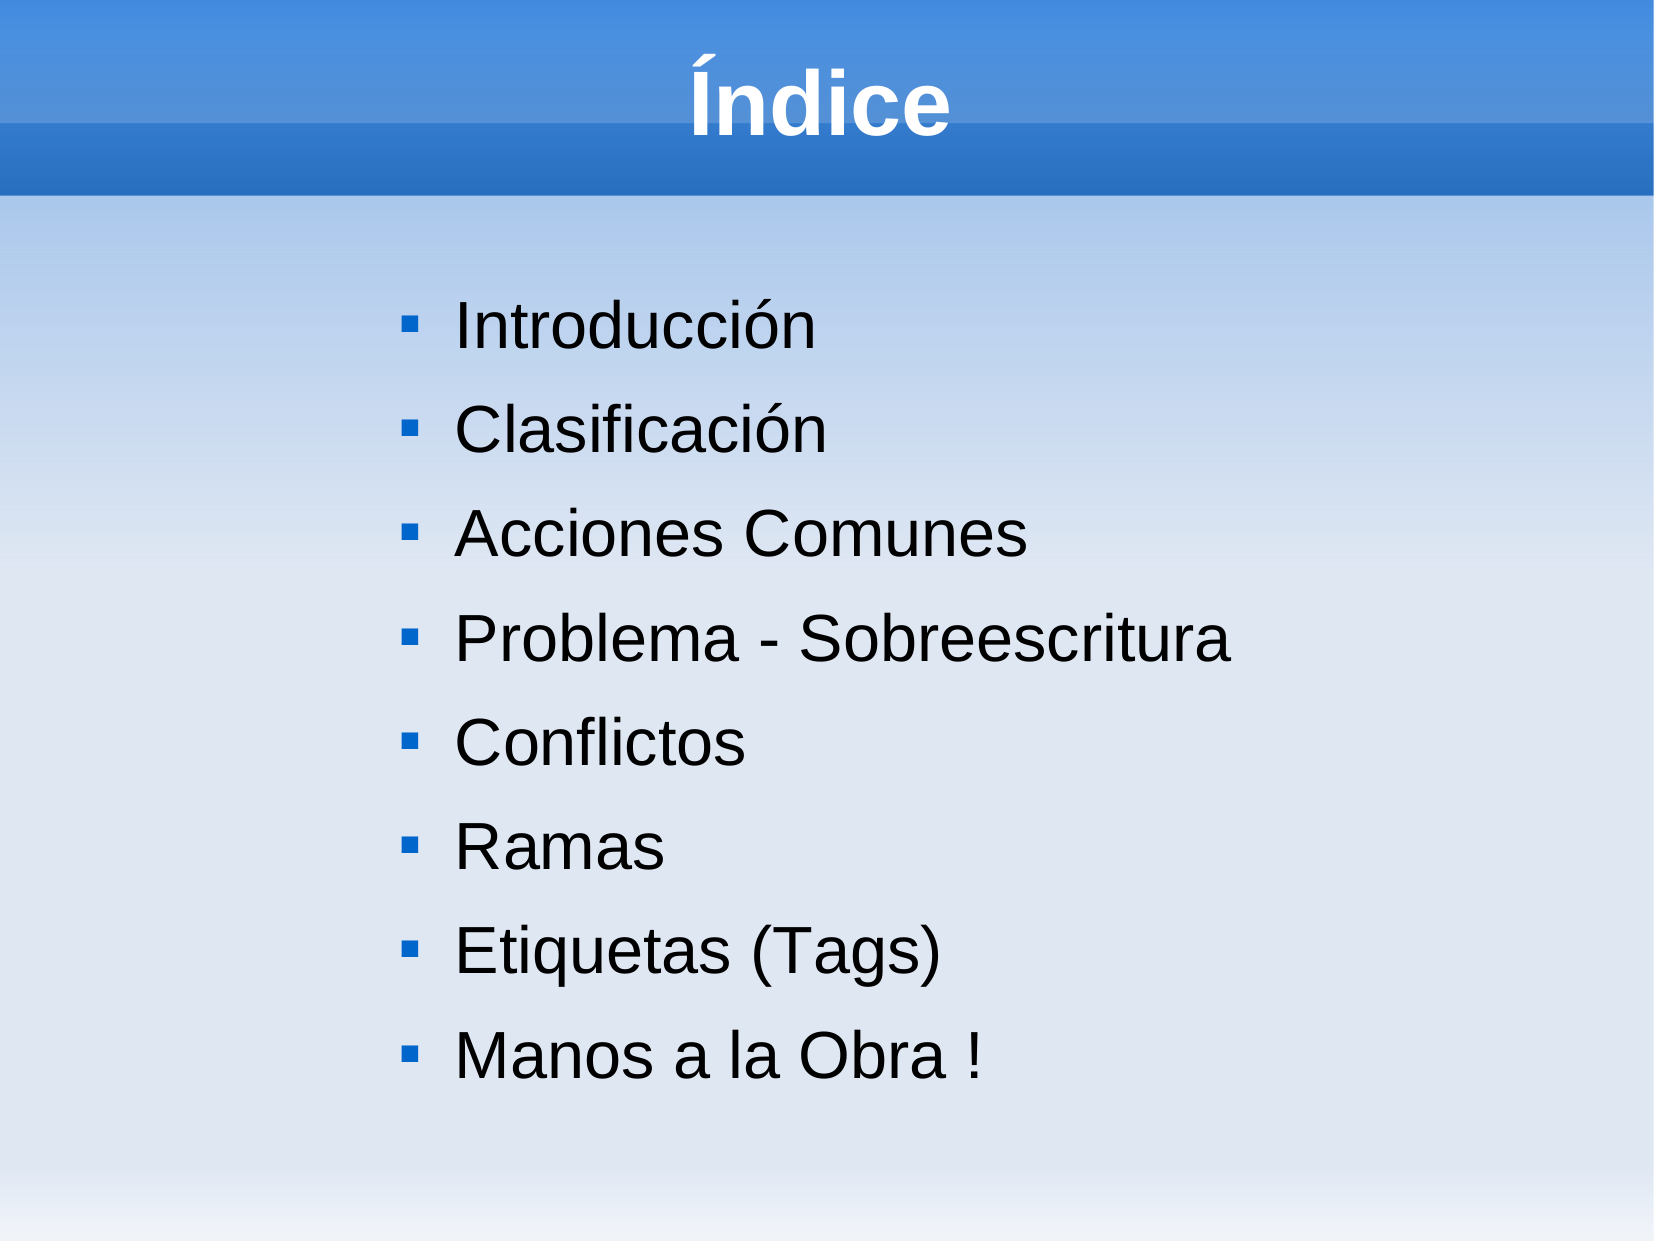

# Índice
Introducción
Clasificación
Acciones Comunes
Problema - Sobreescritura
Conflictos
Ramas
Etiquetas (Tags)
Manos a la Obra !